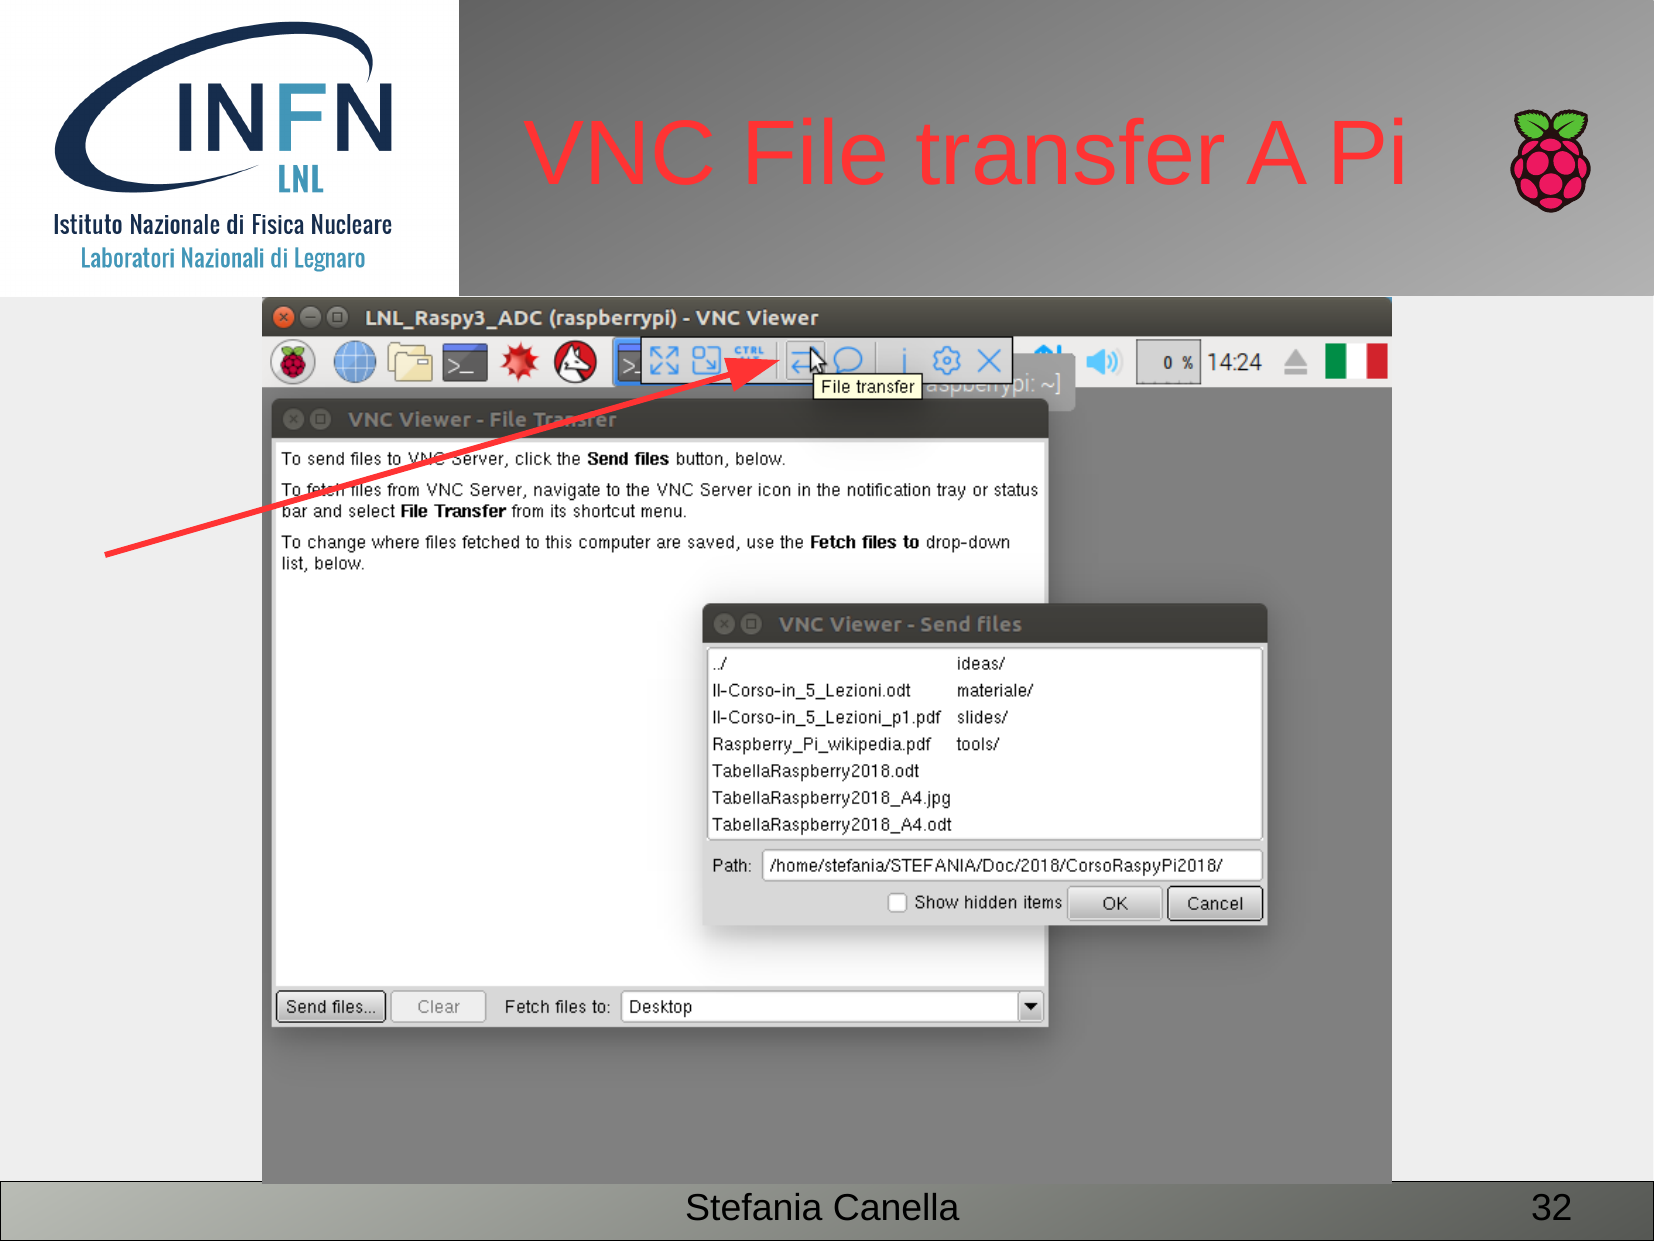

# VNC File transfer A Pi
Stefania Canella